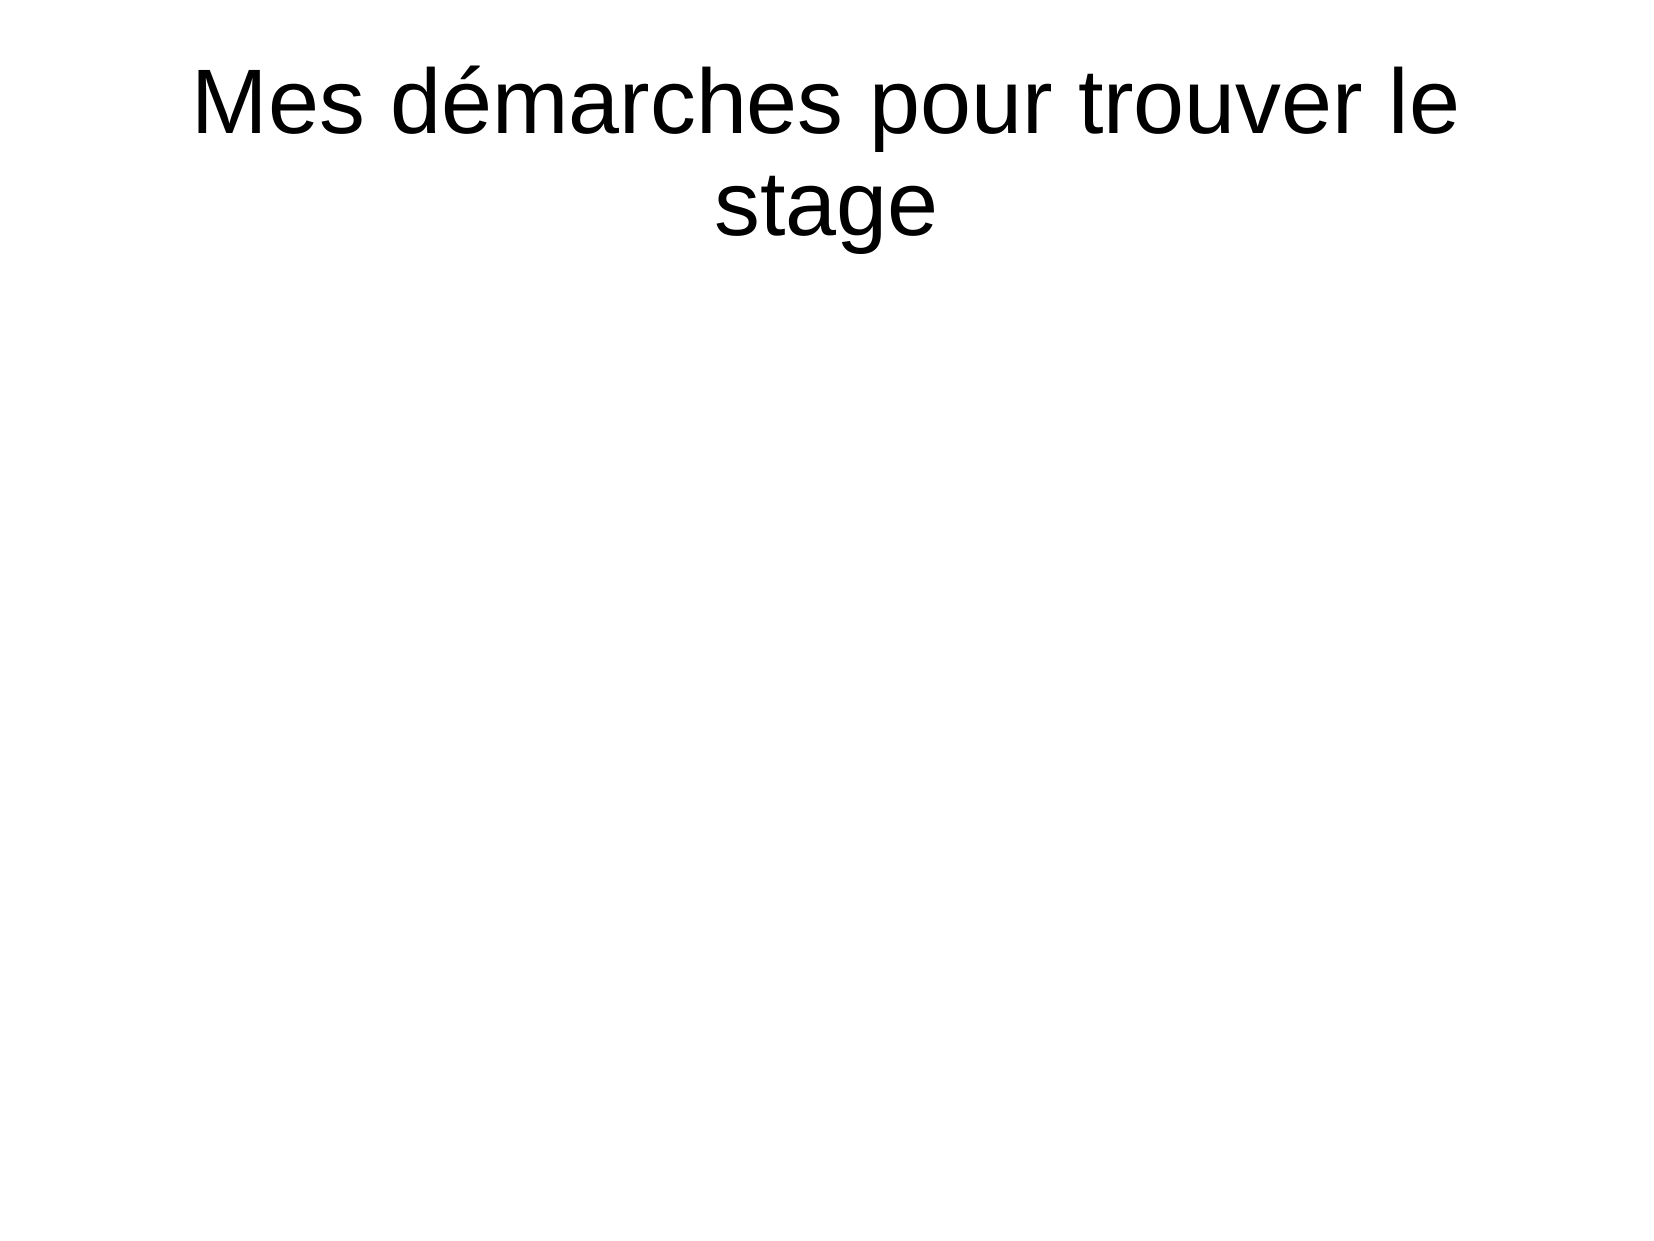

# Mes démarches pour trouver le stage